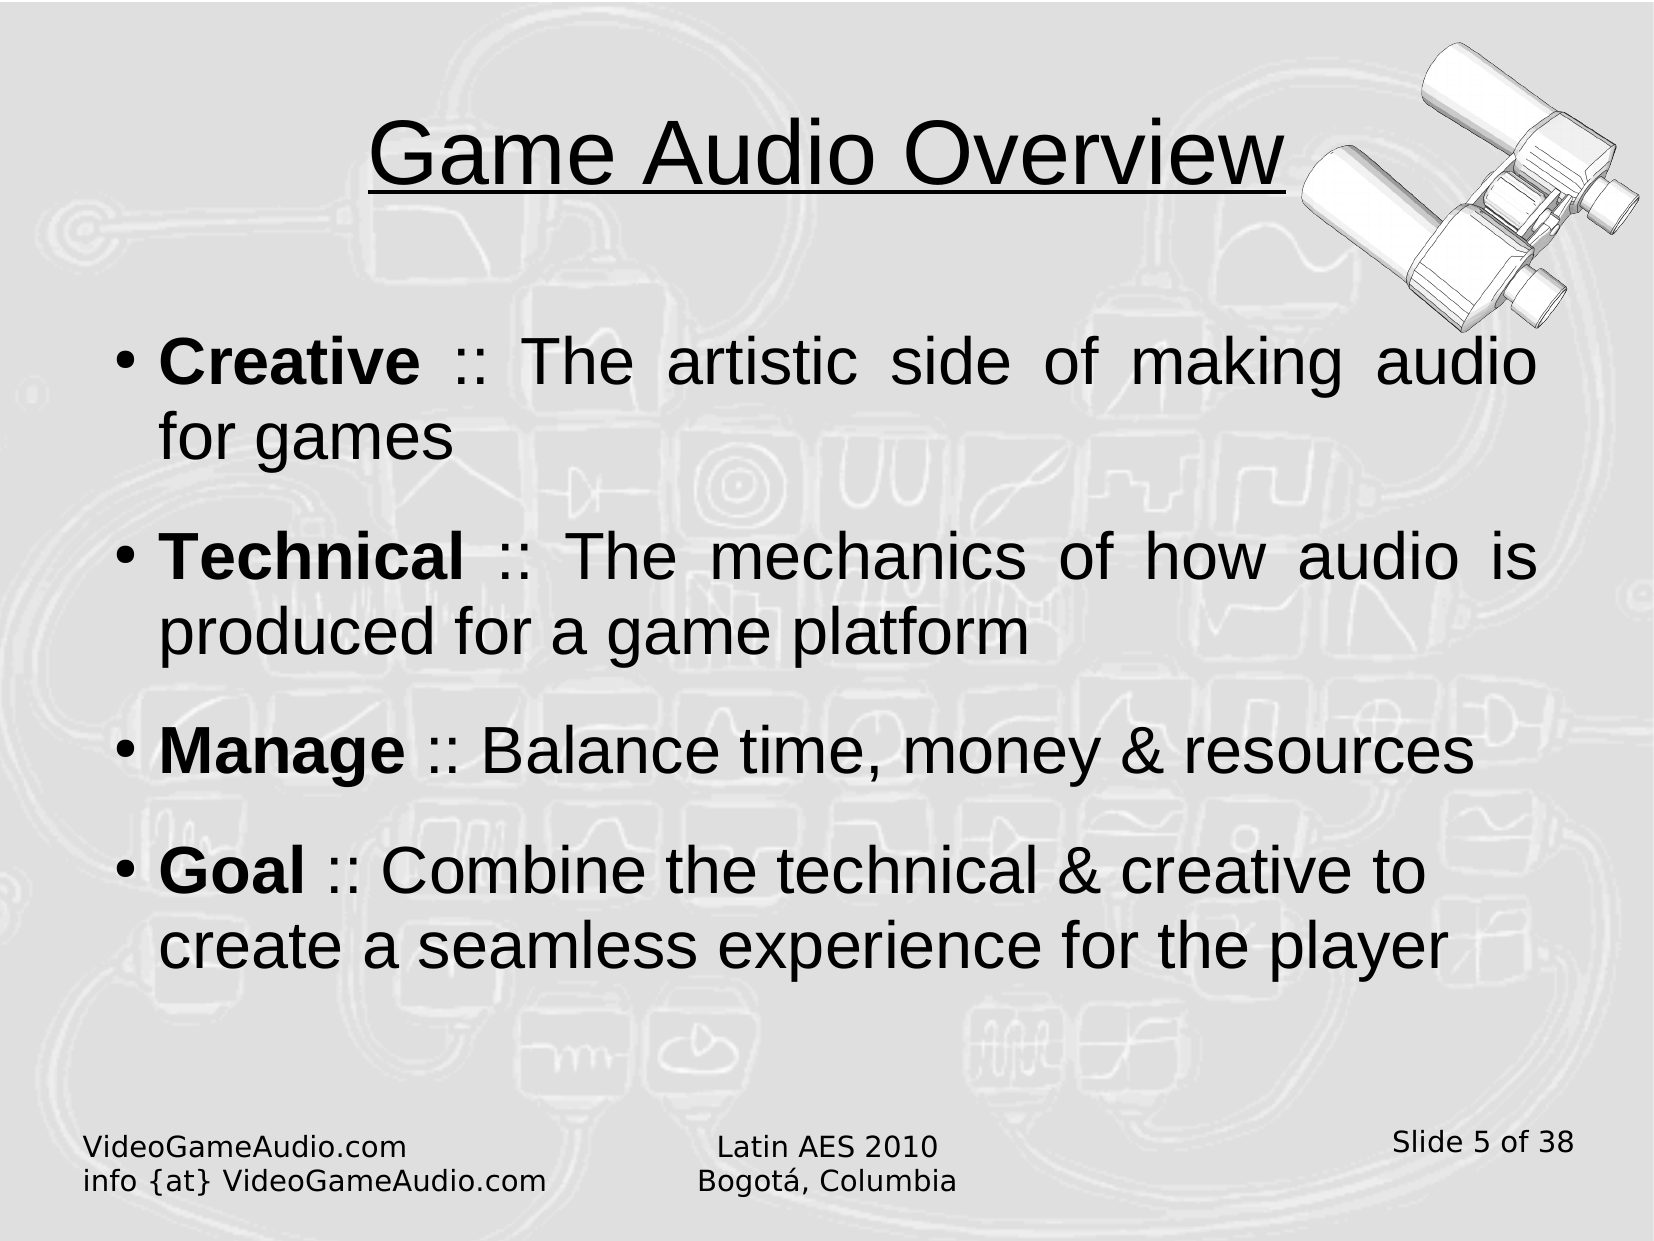

# Game Audio Overview
Creative :: The artistic side of making audio for games
Technical :: The mechanics of how audio is produced for a game platform
Manage :: Balance time, money & resources
Goal :: Combine the technical & creative to create a seamless experience for the player
5